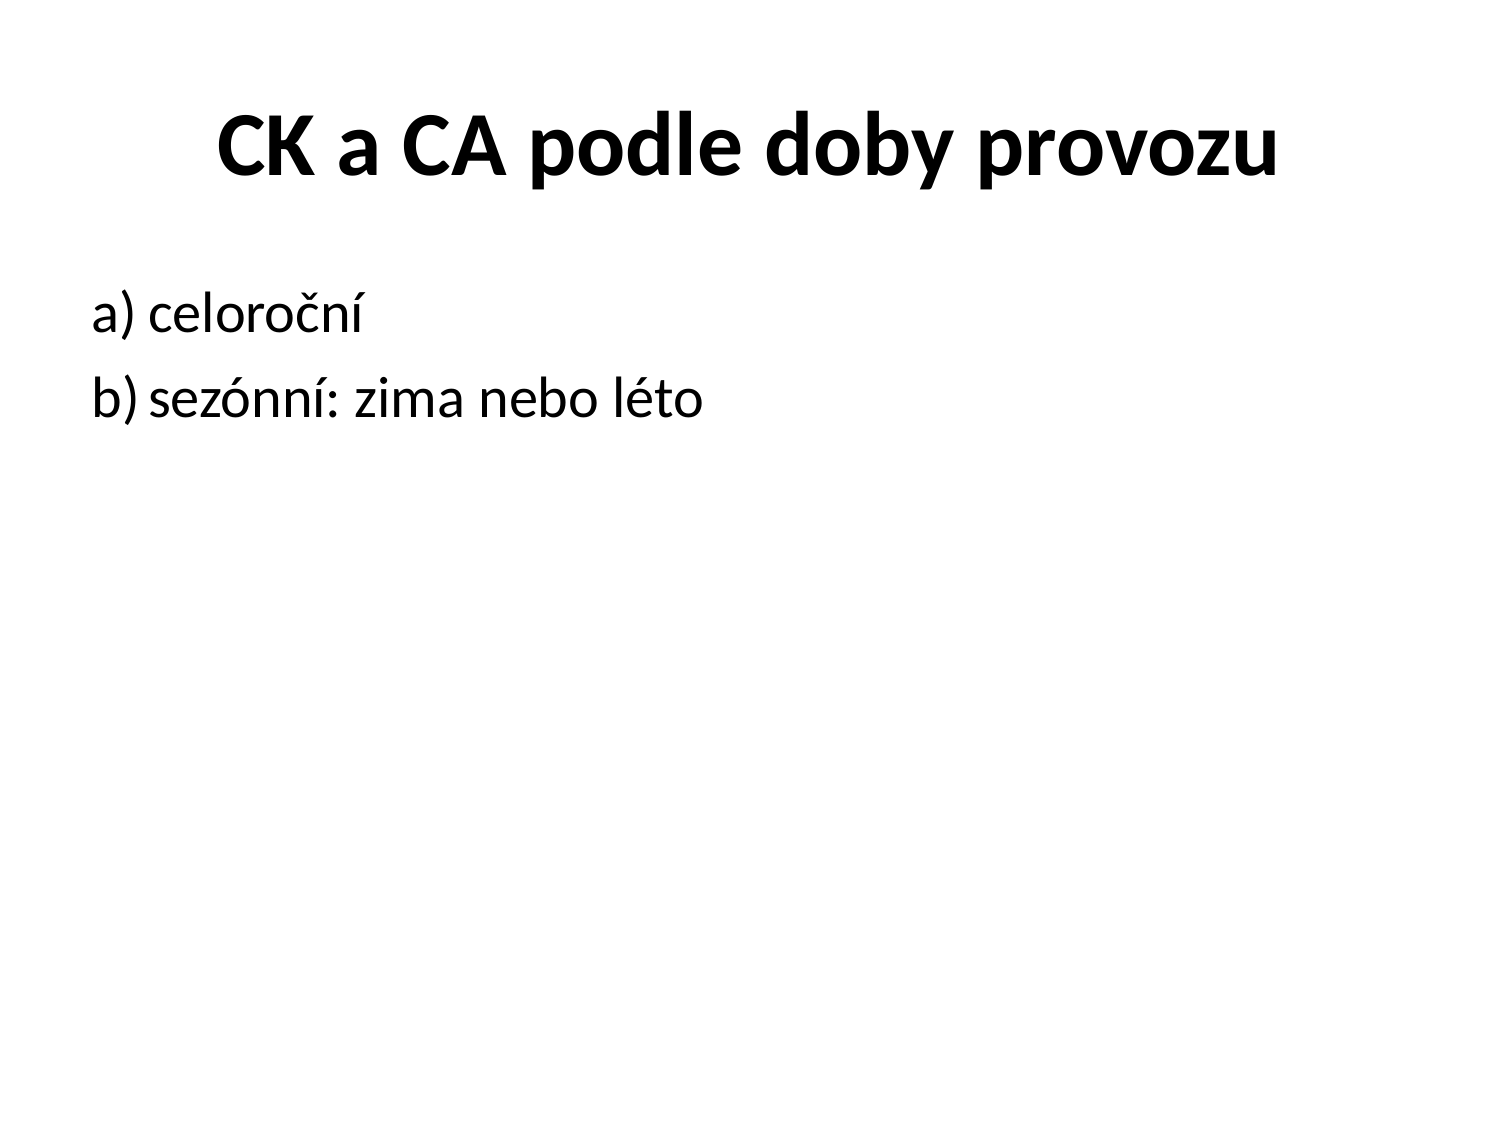

# CK a CA podle doby provozu
a)	celoroční
b)	sezónní: zima nebo léto